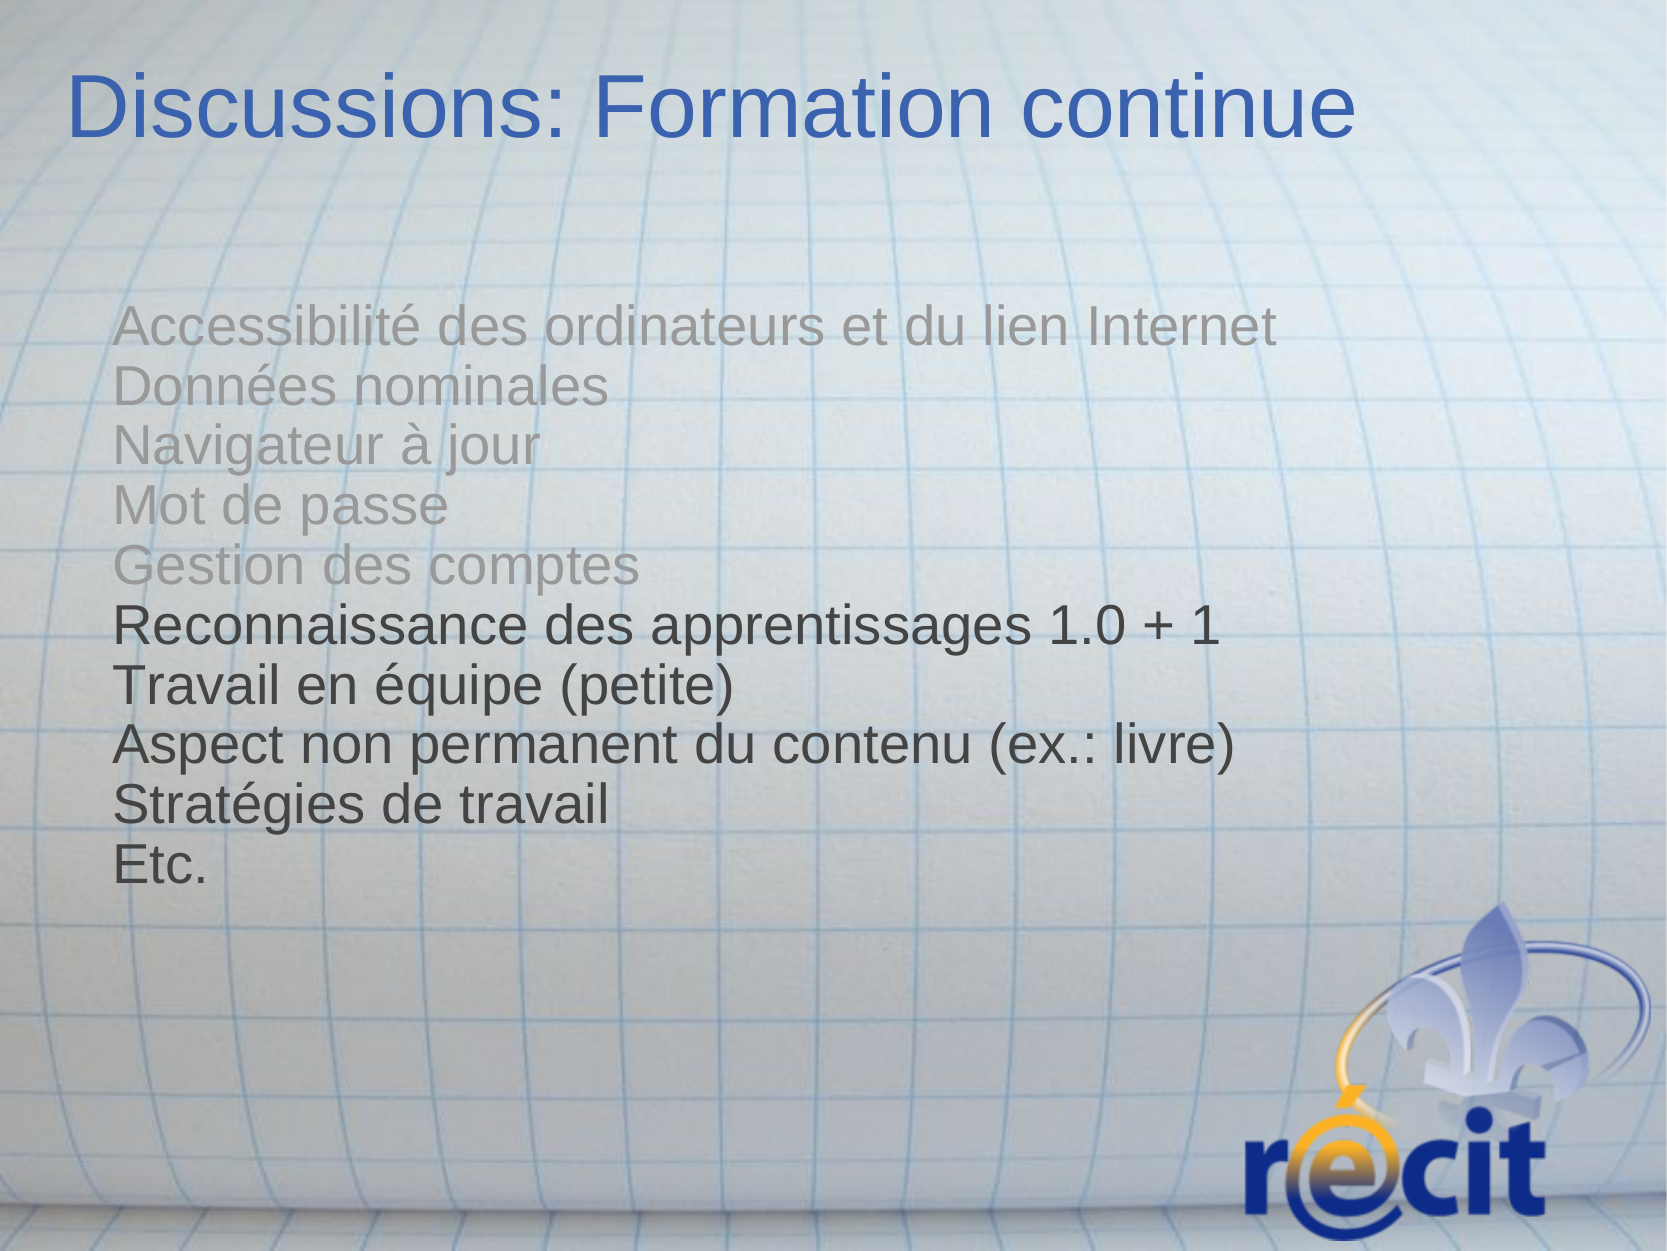

# Discussions: Formation continue
Accessibilité des ordinateurs et du lien Internet
Données nominales
Navigateur à jour
Mot de passe
Gestion des comptes
Reconnaissance des apprentissages 1.0 + 1
Travail en équipe (petite)‏
Aspect non permanent du contenu (ex.: livre)‏
Stratégies de travail
Etc.